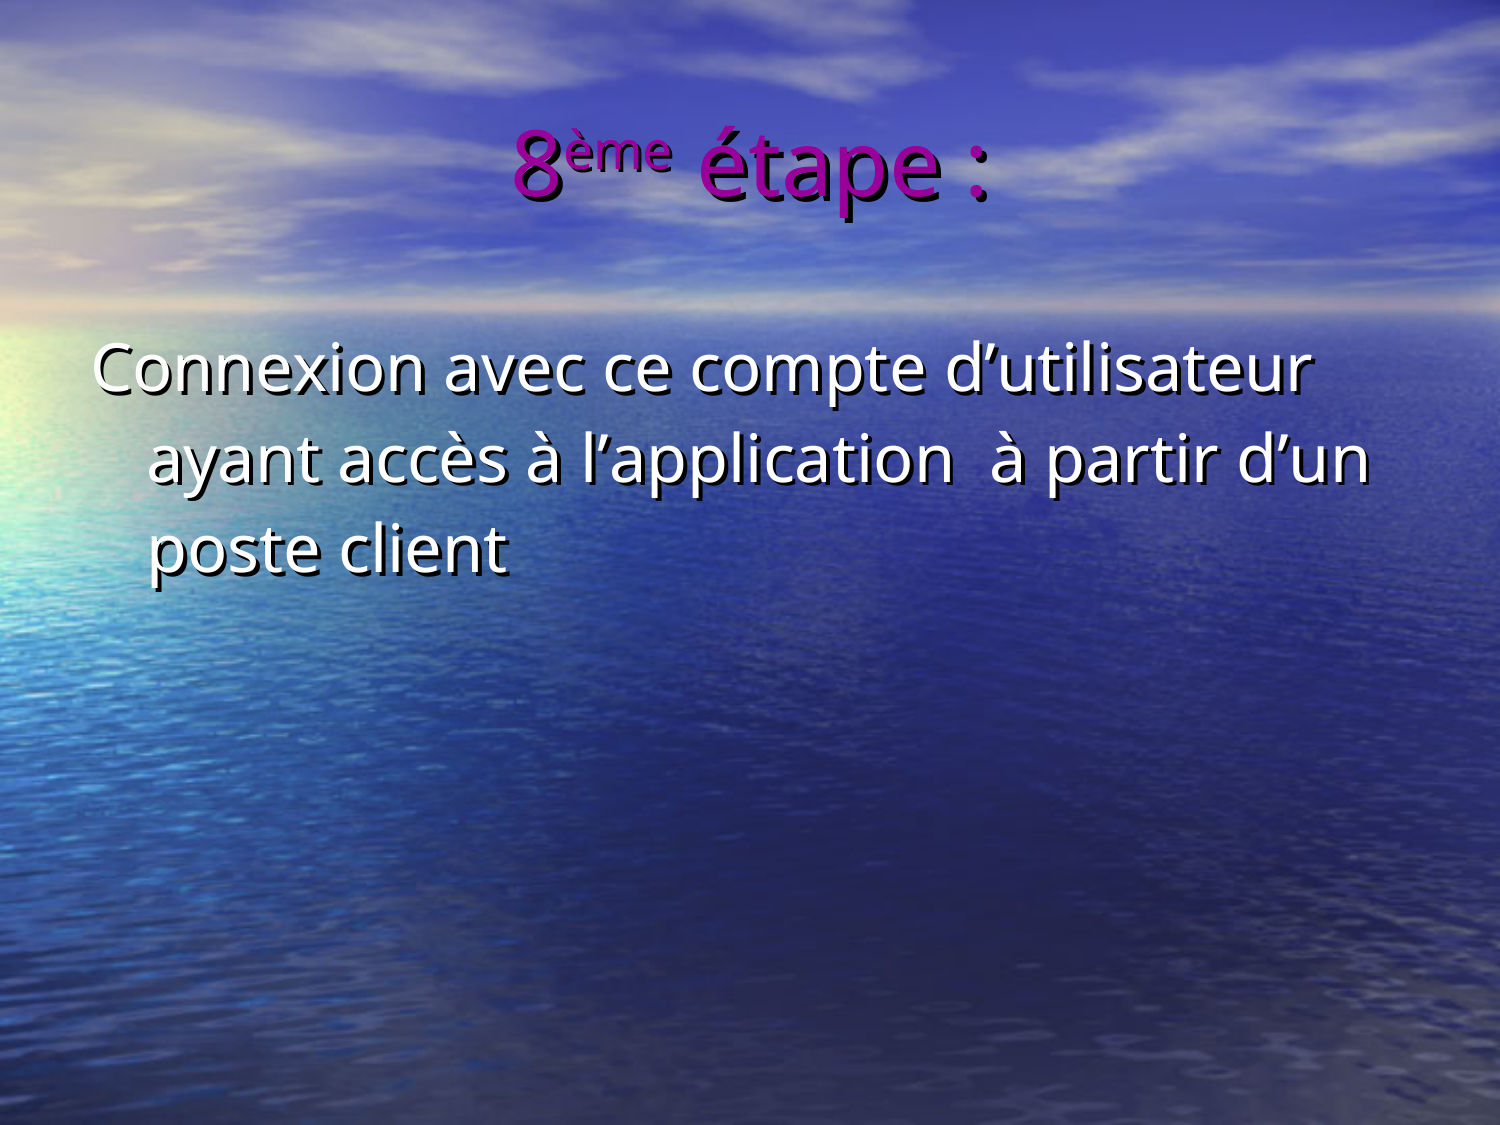

# 8ème étape :
Connexion avec ce compte d’utilisateur ayant accès à l’application à partir d’un poste client